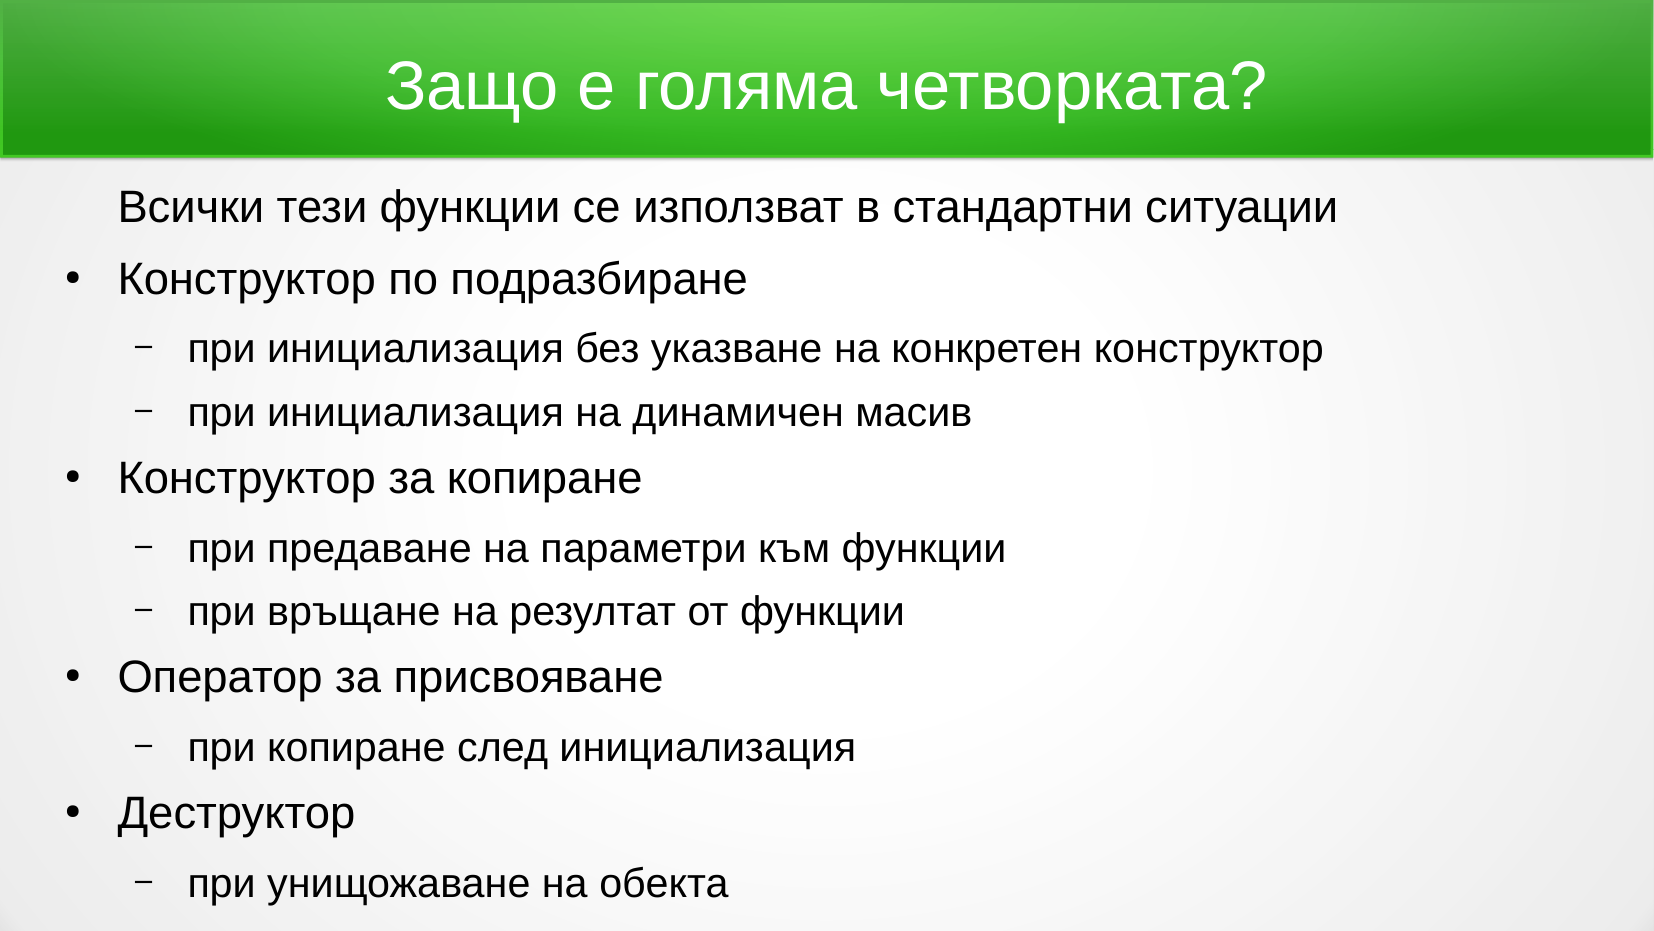

# Защо е голяма четворката?
Всички тези функции се използват в стандартни ситуации
Конструктор по подразбиране
при инициализация без указване на конкретен конструктор
при инициализация на динамичен масив
Конструктор за копиране
при предаване на параметри към функции
при връщане на резултат от функции
Оператор за присвояване
при копиране след инициализация
Деструктор
при унищожаване на обекта